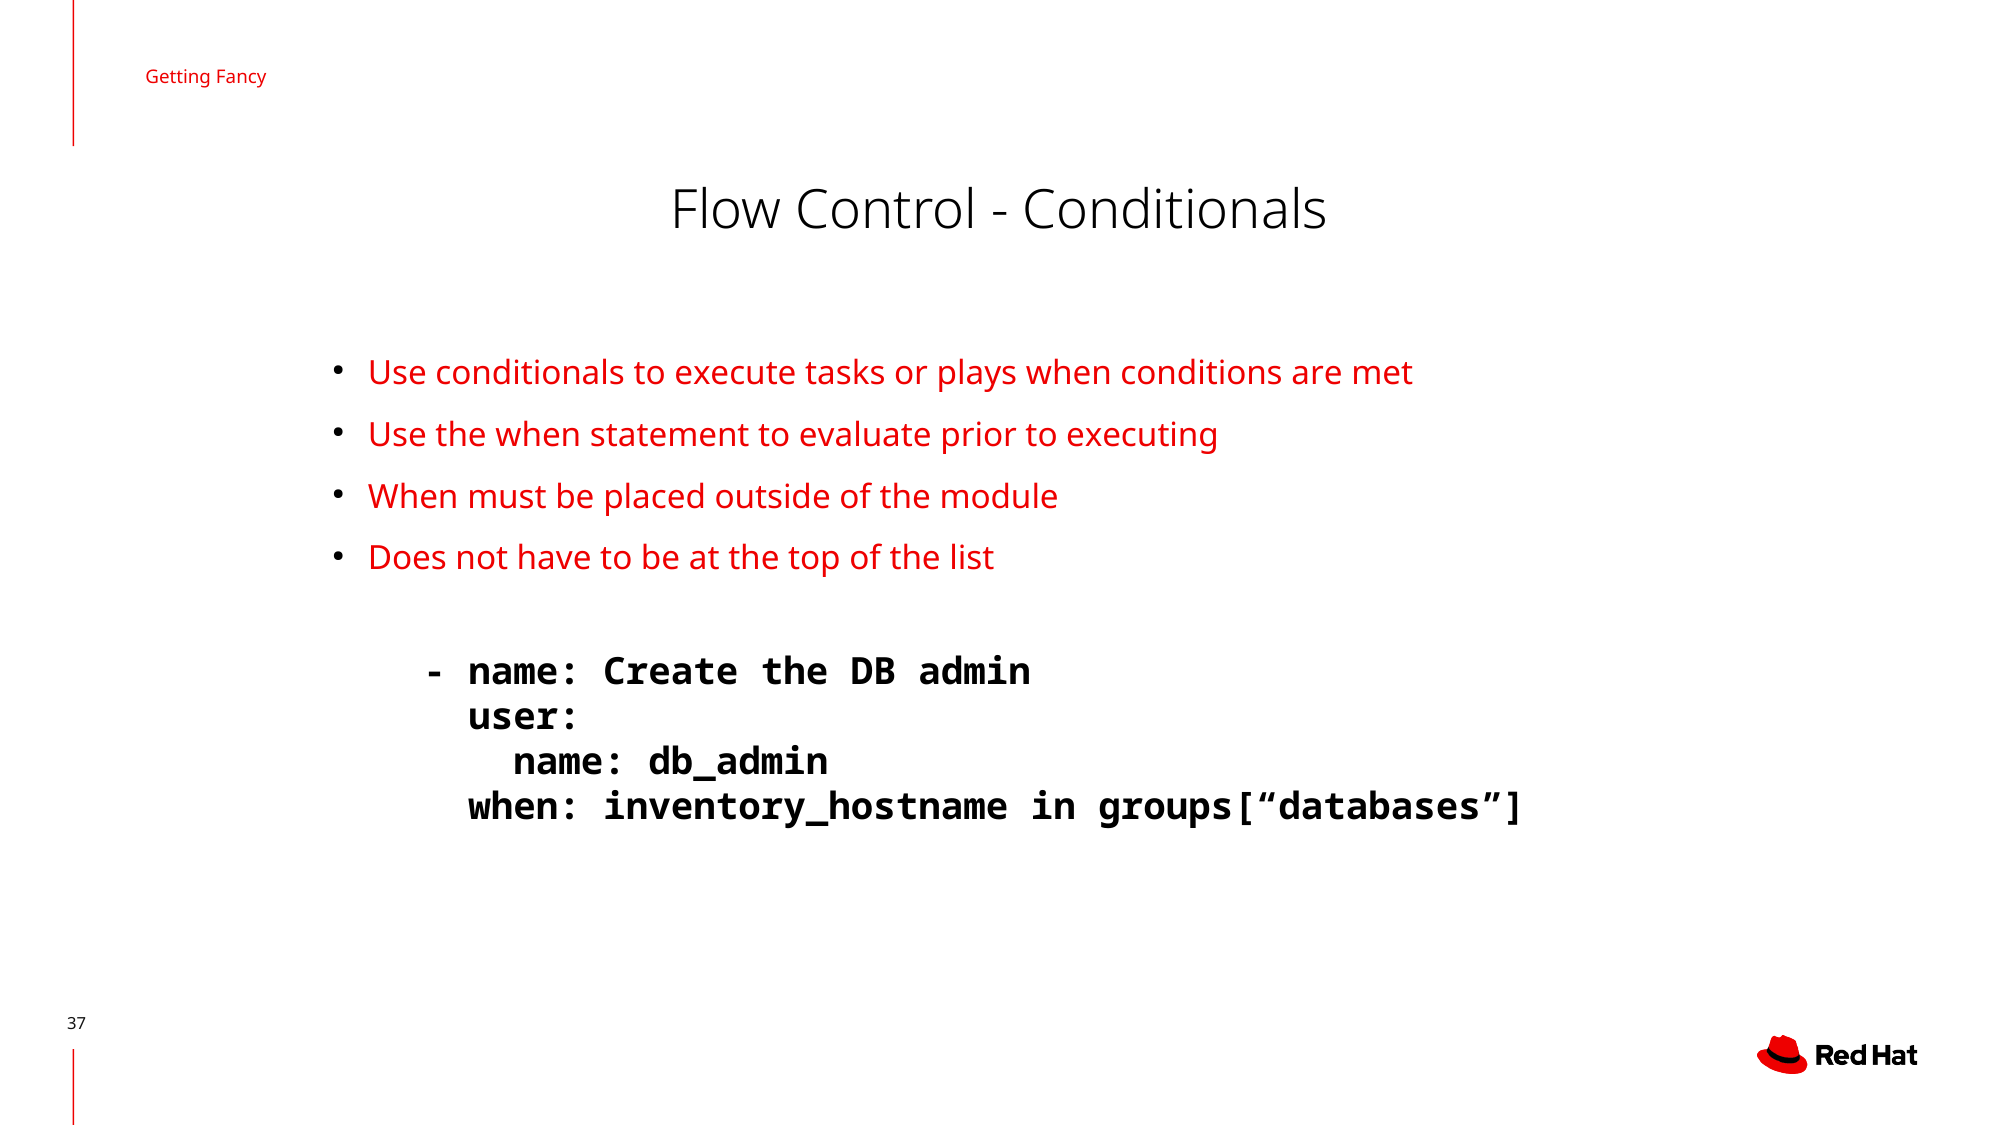

Getting Fancy
# Flow Control - Conditionals
Use conditionals to execute tasks or plays when conditions are met
Use the when statement to evaluate prior to executing
When must be placed outside of the module
Does not have to be at the top of the list
- name: Create the DB admin
 user:
 name: db_admin
 when: inventory_hostname in groups[“databases”]
37